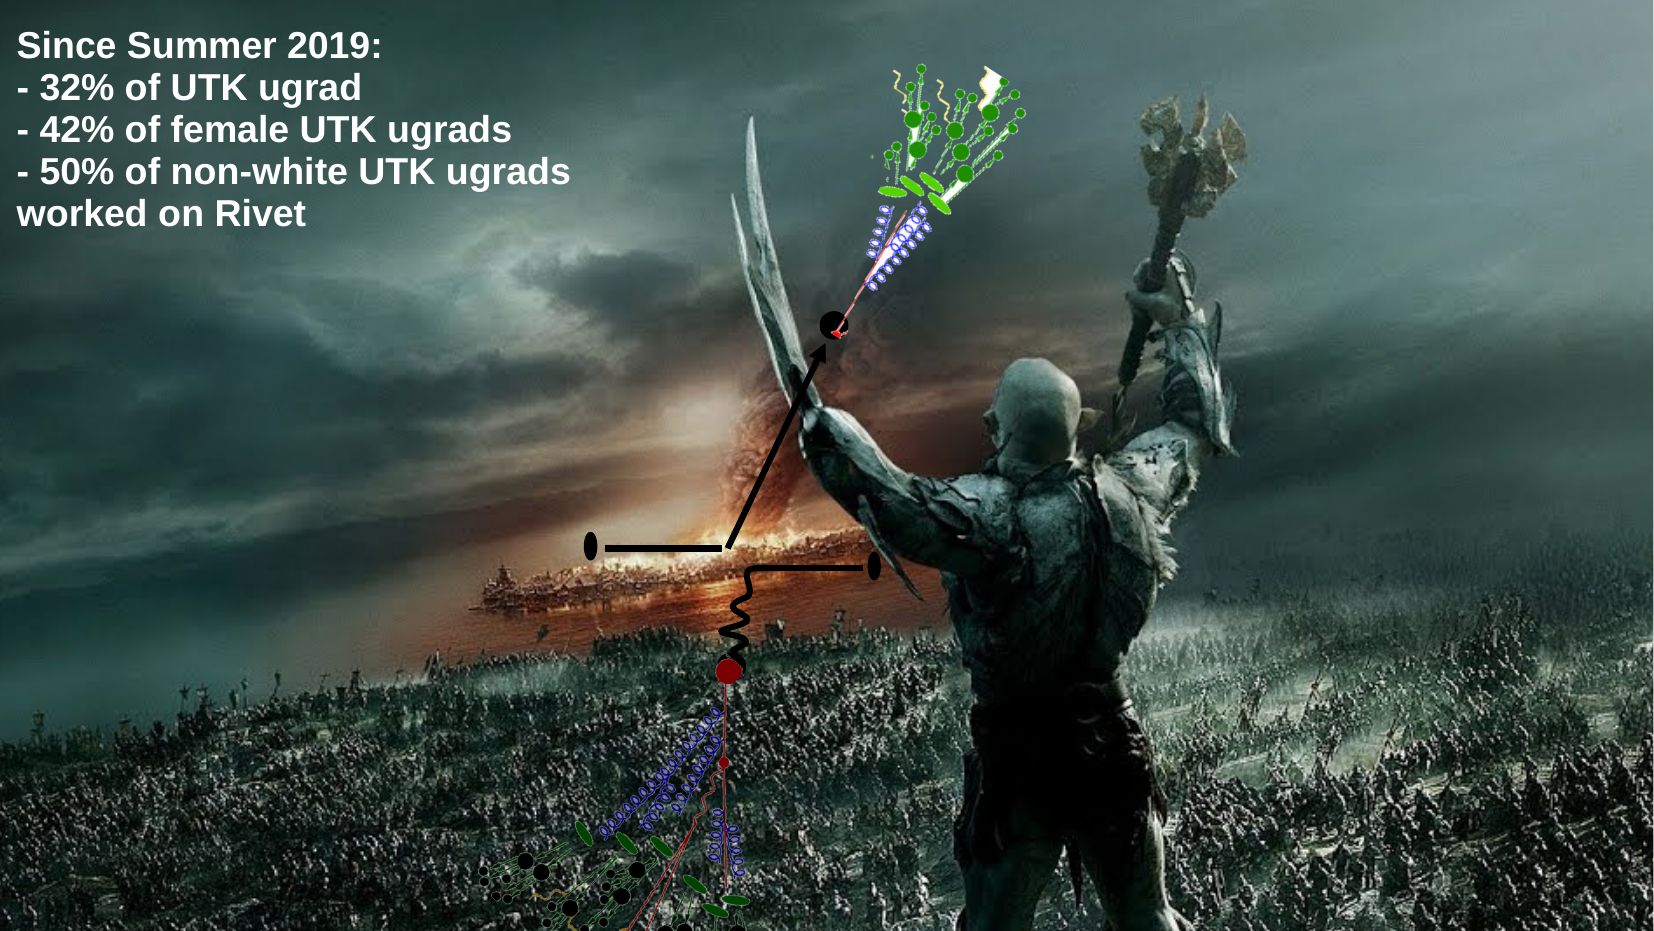

https://i.ytimg.com/vi/mZnv6LXD9qs/maxresdefault.jpg
#
Since Summer 2019:
- 32% of UTK ugrad
- 42% of female UTK ugrads
- 50% of non-white UTK ugrads
worked on Rivet